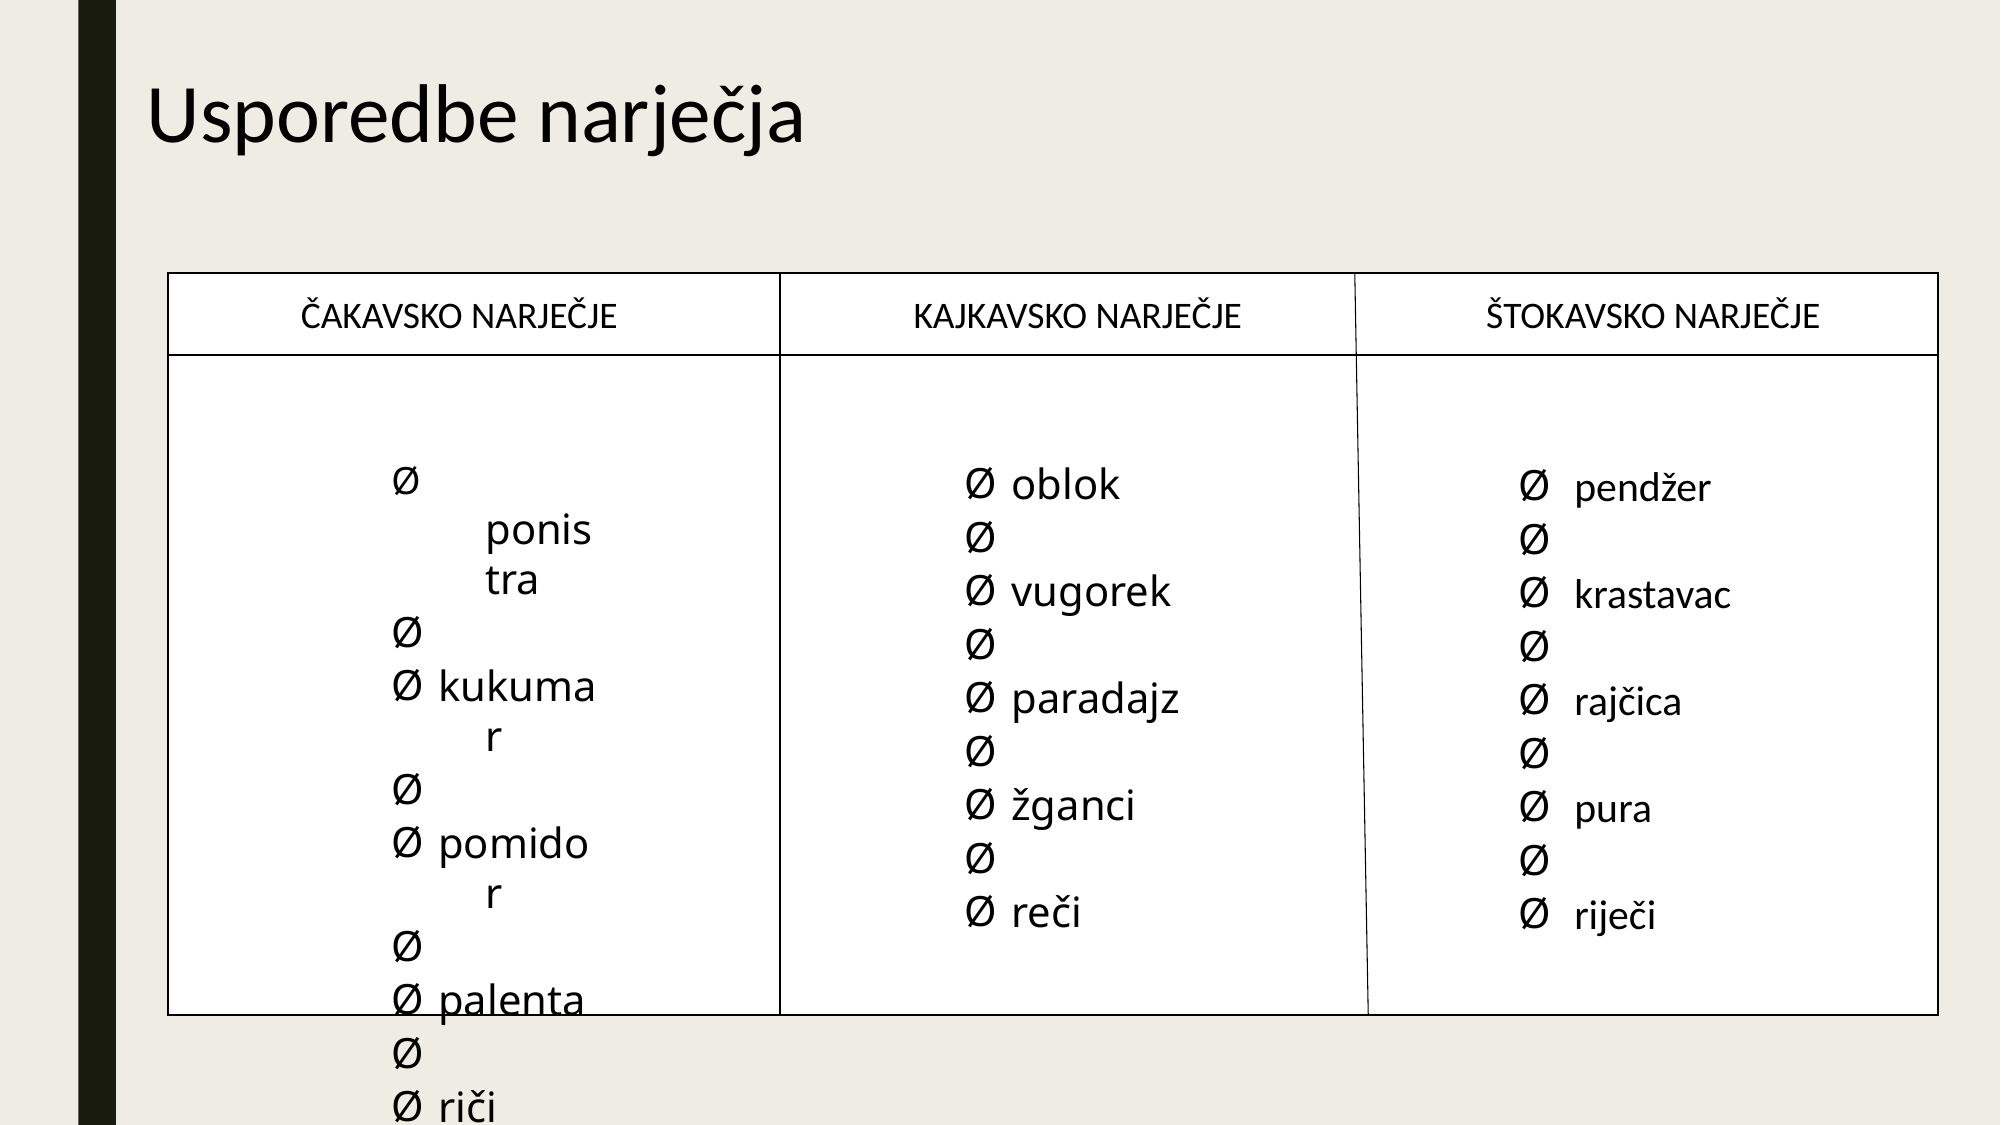

Usporedbe narječja
ČAKAVSKO NARJEČJE
KAJKAVSKO NARJEČJE
ŠTOKAVSKO NARJEČJE
 ponistra
kukumar
pomidor
palenta
riči
oblok
vugorek
paradajz
žganci
reči
pendžer
krastavac
rajčica
pura
riječi